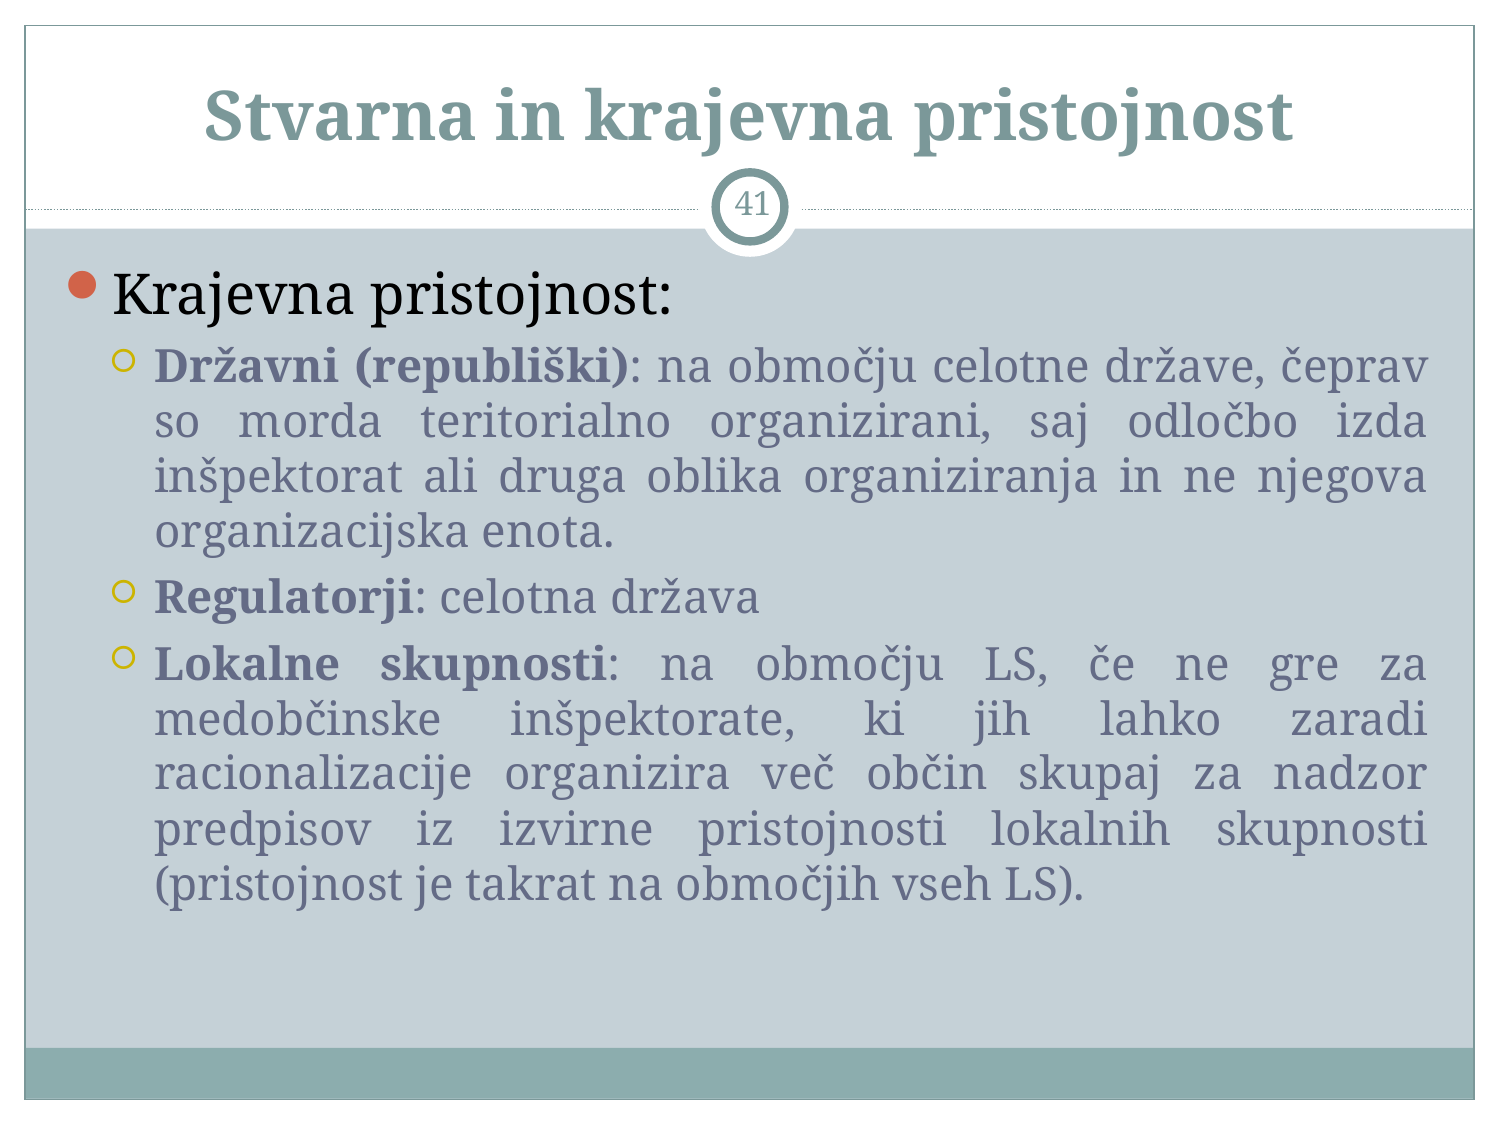

# Stvarna in krajevna pristojnost
Krajevna pristojnost:
Državni (republiški): na območju celotne države, čeprav so morda teritorialno organizirani, saj odločbo izda inšpektorat ali druga oblika organiziranja in ne njegova organizacijska enota.
Regulatorji: celotna država
Lokalne skupnosti: na območju LS, če ne gre za medobčinske inšpektorate, ki jih lahko zaradi racionalizacije organizira več občin skupaj za nadzor predpisov iz izvirne pristojnosti lokalnih skupnosti (pristojnost je takrat na območjih vseh LS).